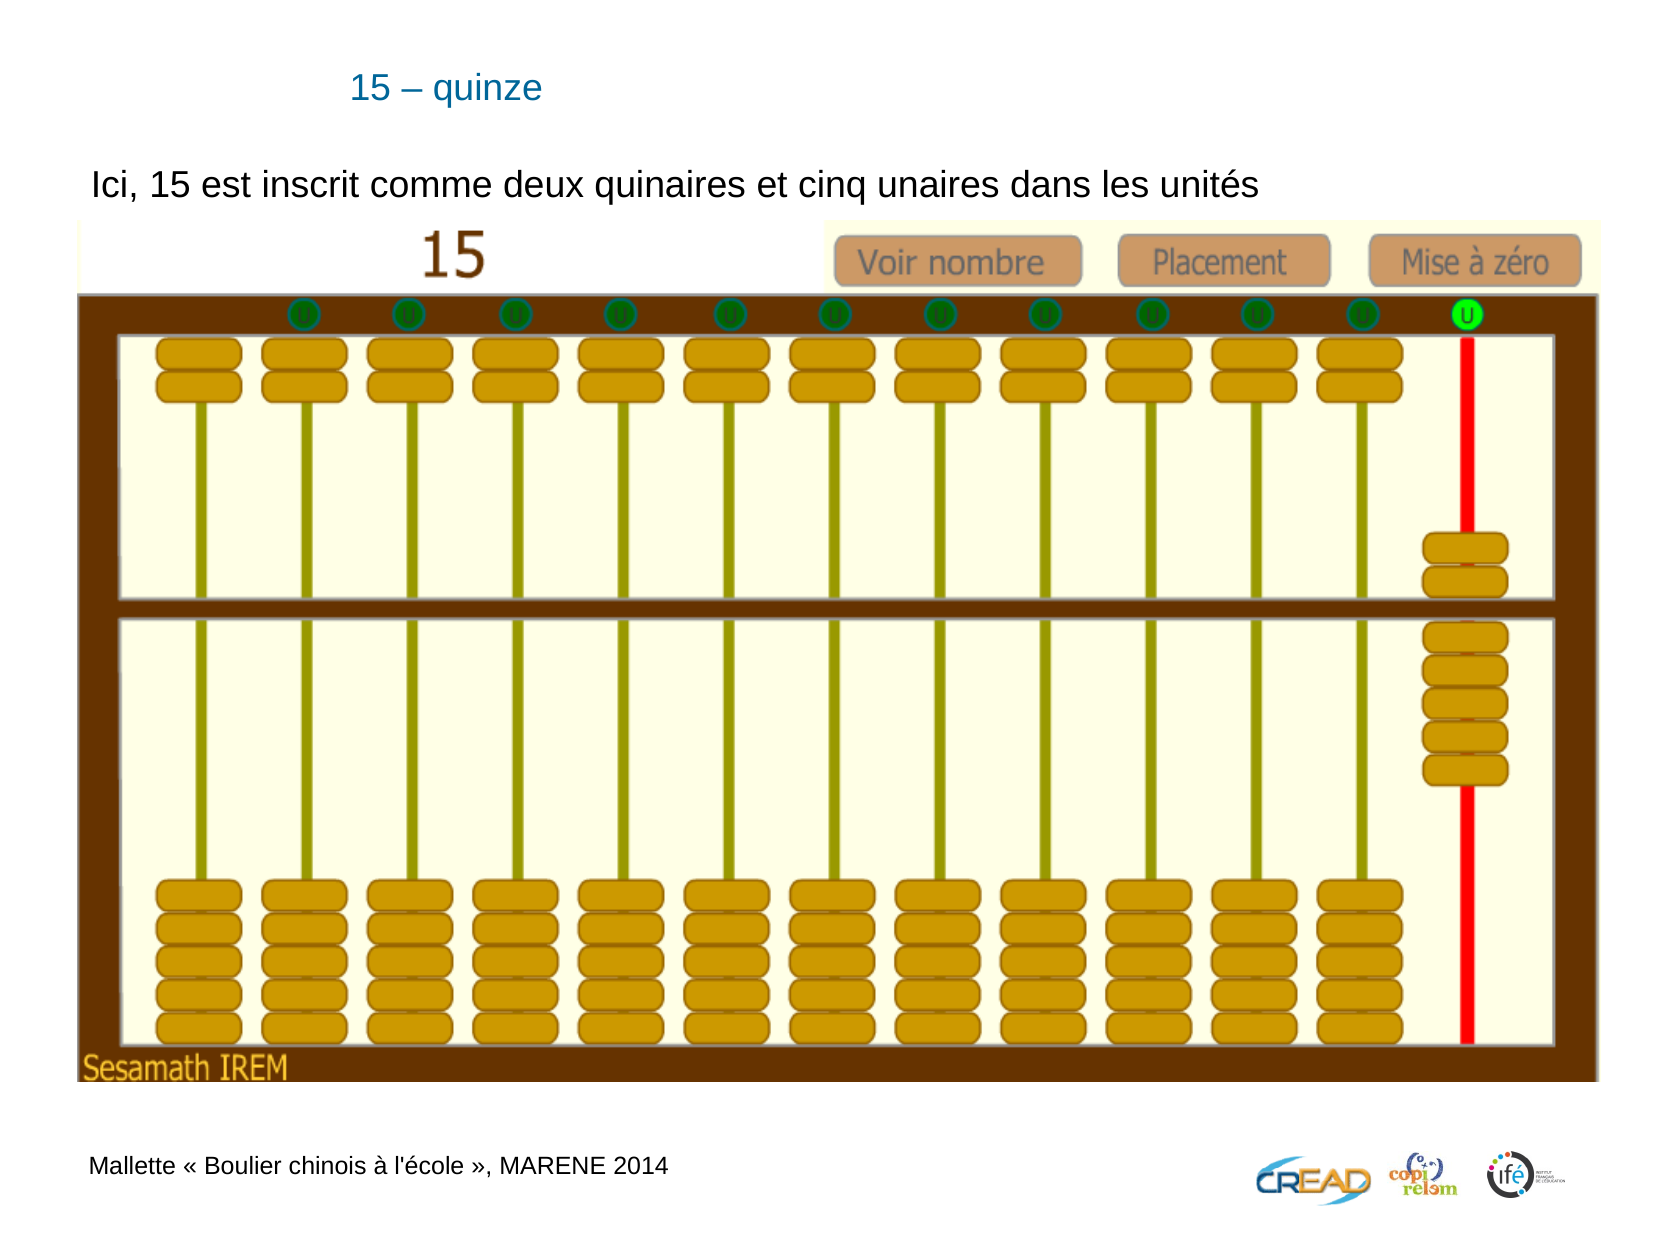

15 – quinze
Ici, 15 est inscrit comme deux quinaires et cinq unaires dans les unités